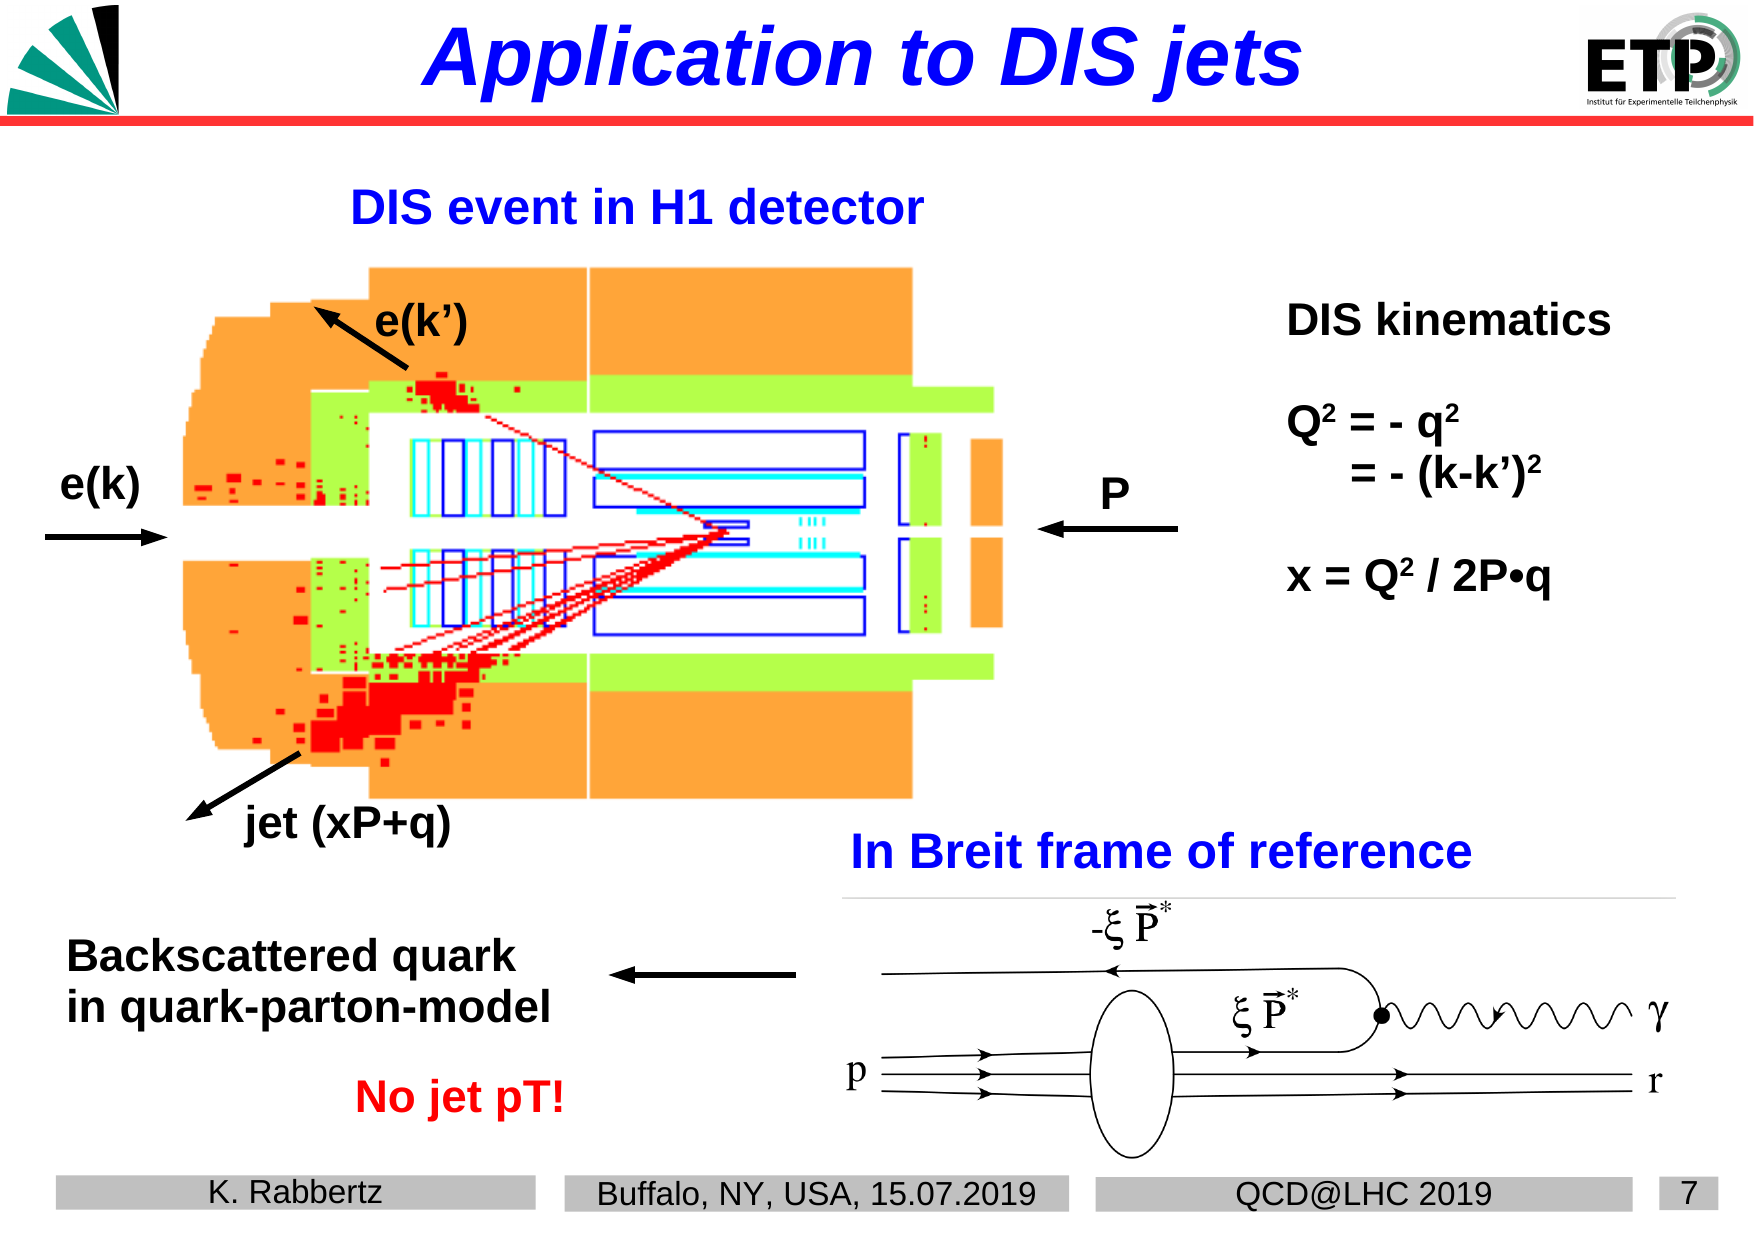

# Application to DIS jets
DIS event in H1 detector
DIS kinematics
Q2 = - q2
 = - (k-k’)2
x = Q2 / 2P•q
e(k’)
e(k)
P
jet (xP+q)
In Breit frame of reference
Backscattered quark
in quark-parton-model
No jet pT!